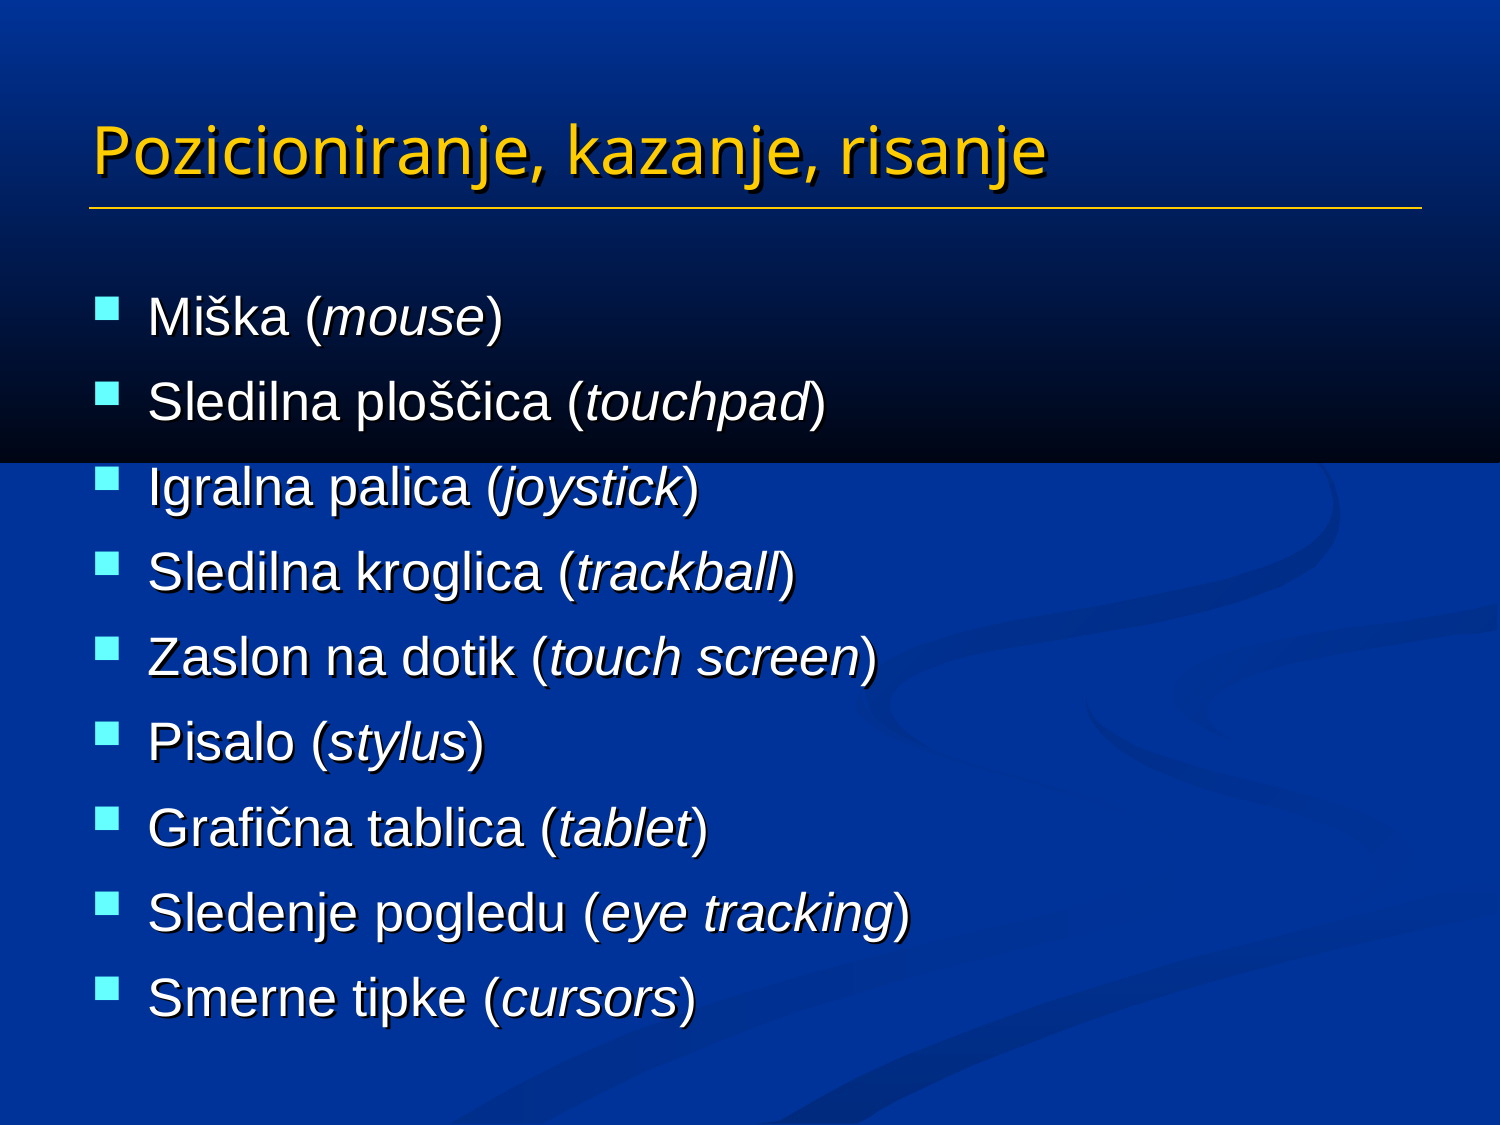

Pozicioniranje, kazanje, risanje
# Miška (mouse)
Sledilna ploščica (touchpad)
Igralna palica (joystick)
Sledilna kroglica (trackball)
Zaslon na dotik (touch screen)
Pisalo (stylus)
Grafična tablica (tablet)
Sledenje pogledu (eye tracking)
Smerne tipke (cursors)